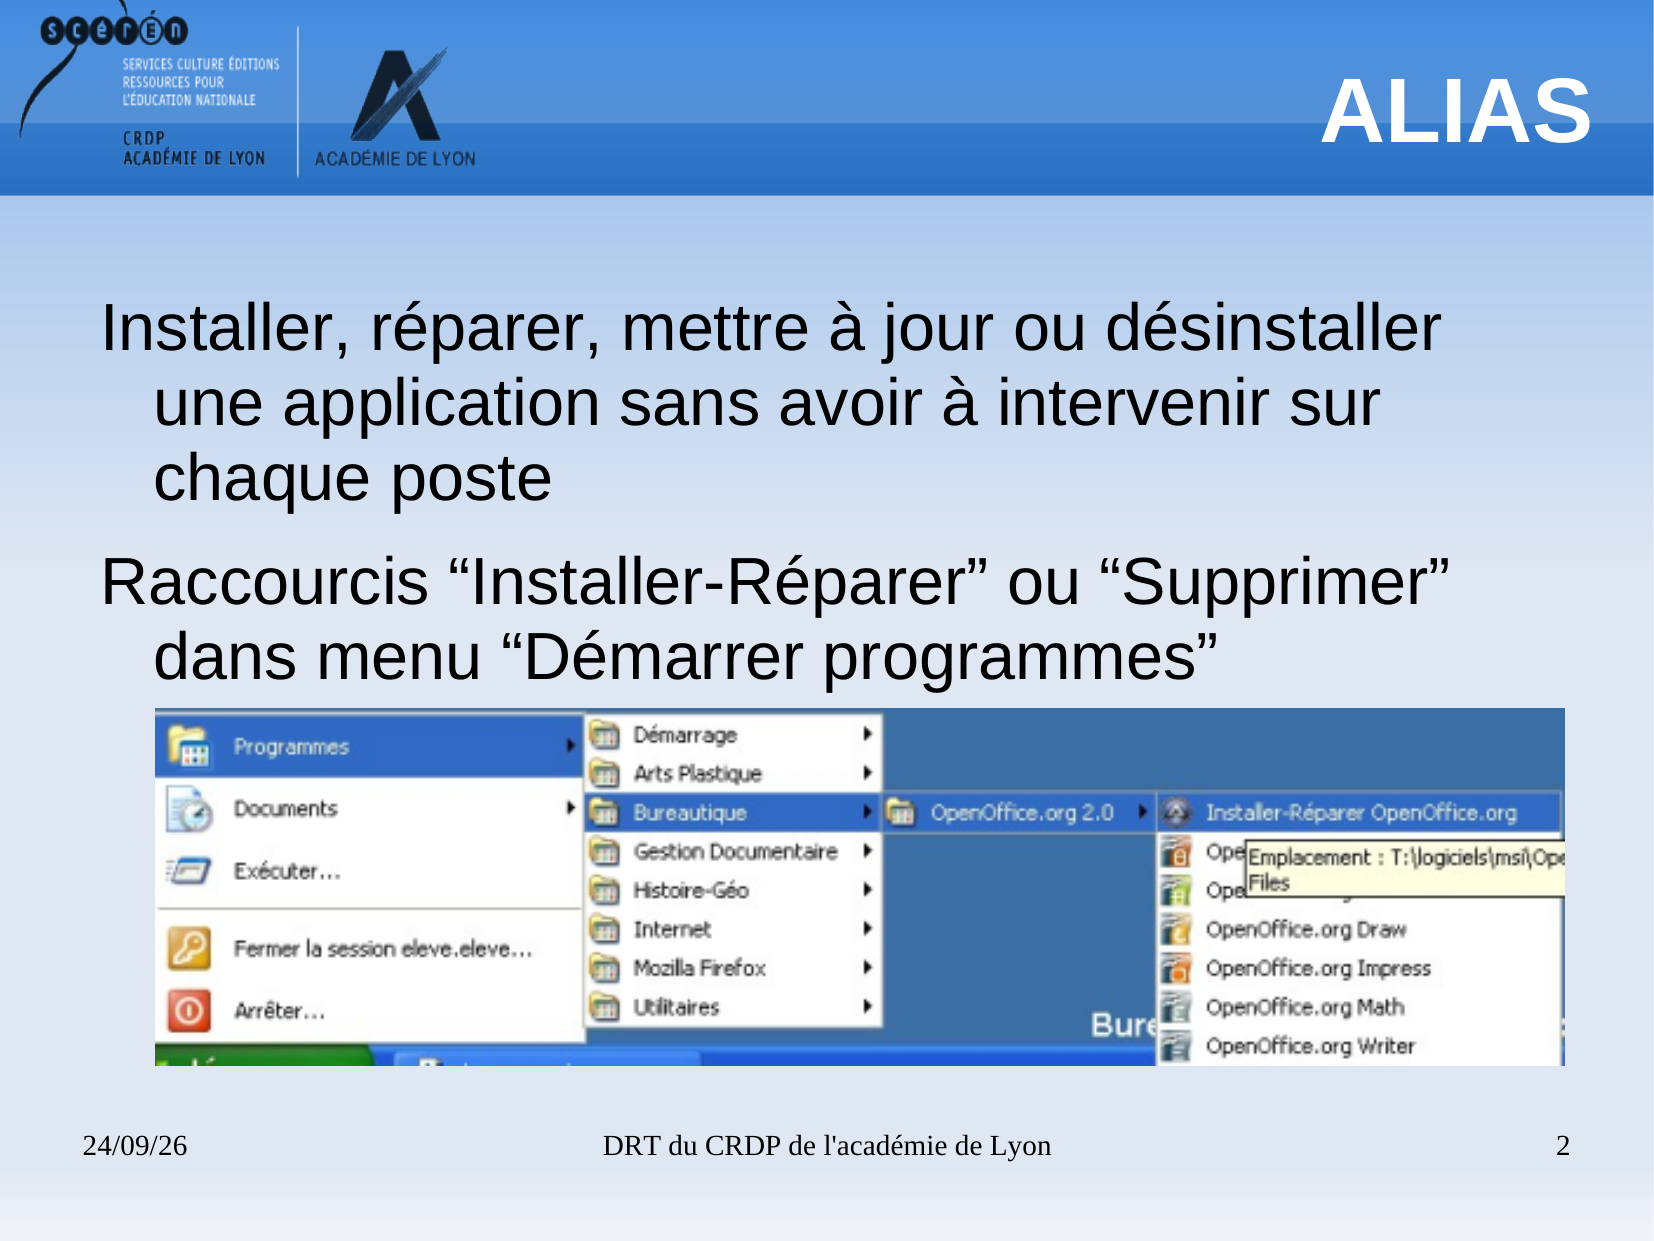

ALIAS
# Installer, réparer, mettre à jour ou désinstaller une application sans avoir à intervenir sur chaque poste
Raccourcis “Installer-Réparer” ou “Supprimer” dans menu “Démarrer programmes”
DRT du CRDP de l'académie de Lyon
2